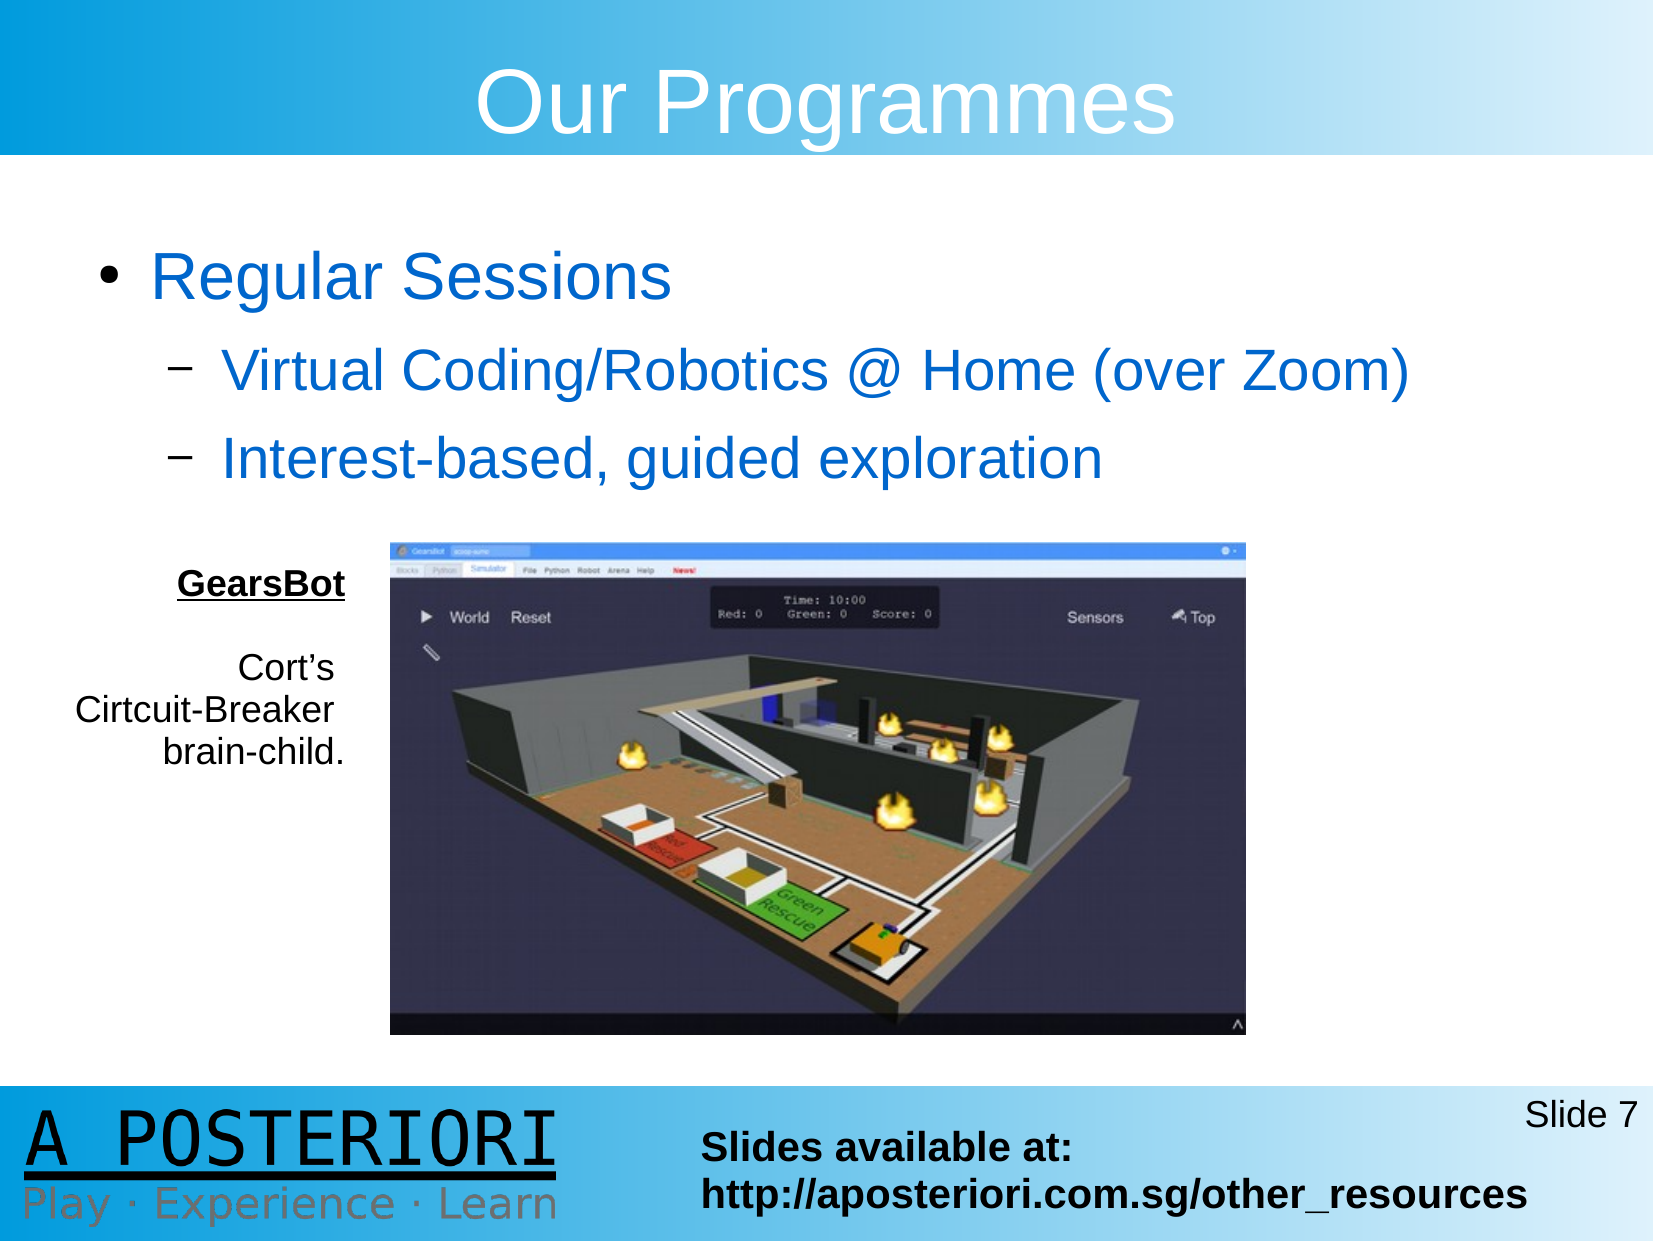

# Our Programmes
Regular Sessions
Virtual Coding/Robotics @ Home (over Zoom)
Interest-based, guided exploration
GearsBot
Cort’s
Cirtcuit-Breaker
brain-child.